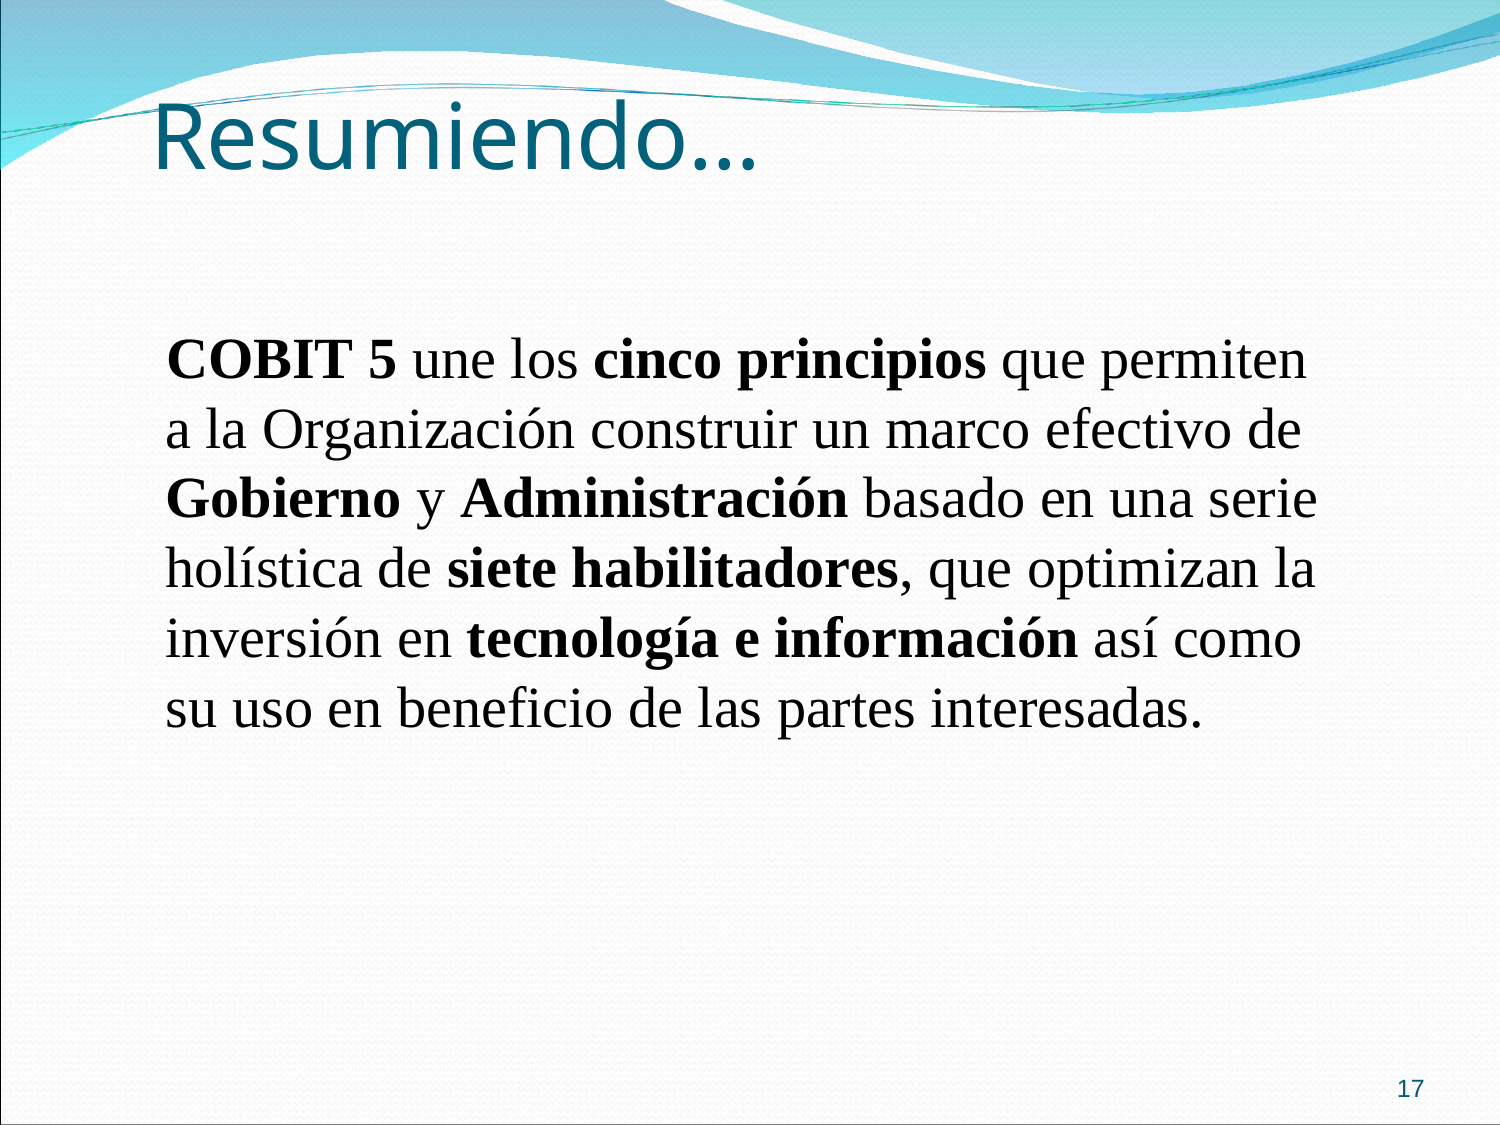

# Resumiendo…
COBIT 5 une los cinco principios que permiten a la Organización construir un marco efectivo de Gobierno y Administración basado en una serie holística de siete habilitadores, que optimizan la inversión en tecnología e información así como su uso en beneficio de las partes interesadas.
17